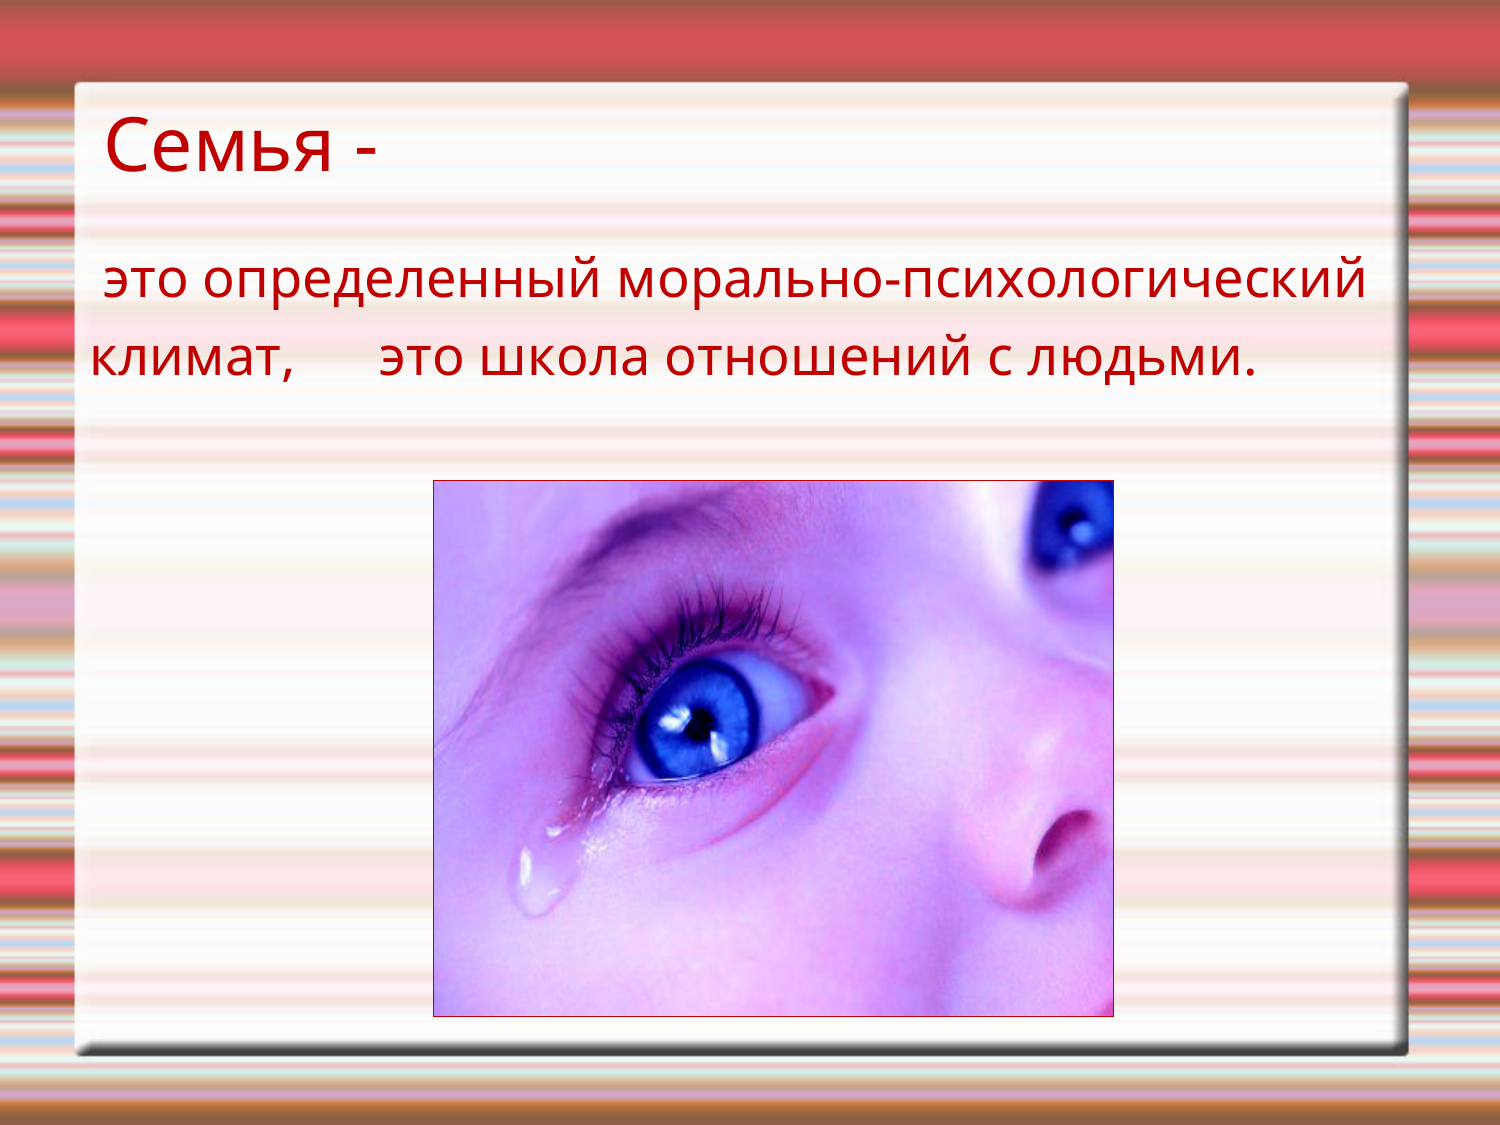

# Семья -
 это определенный морально-психологический климат, это школа отношений с людьми.